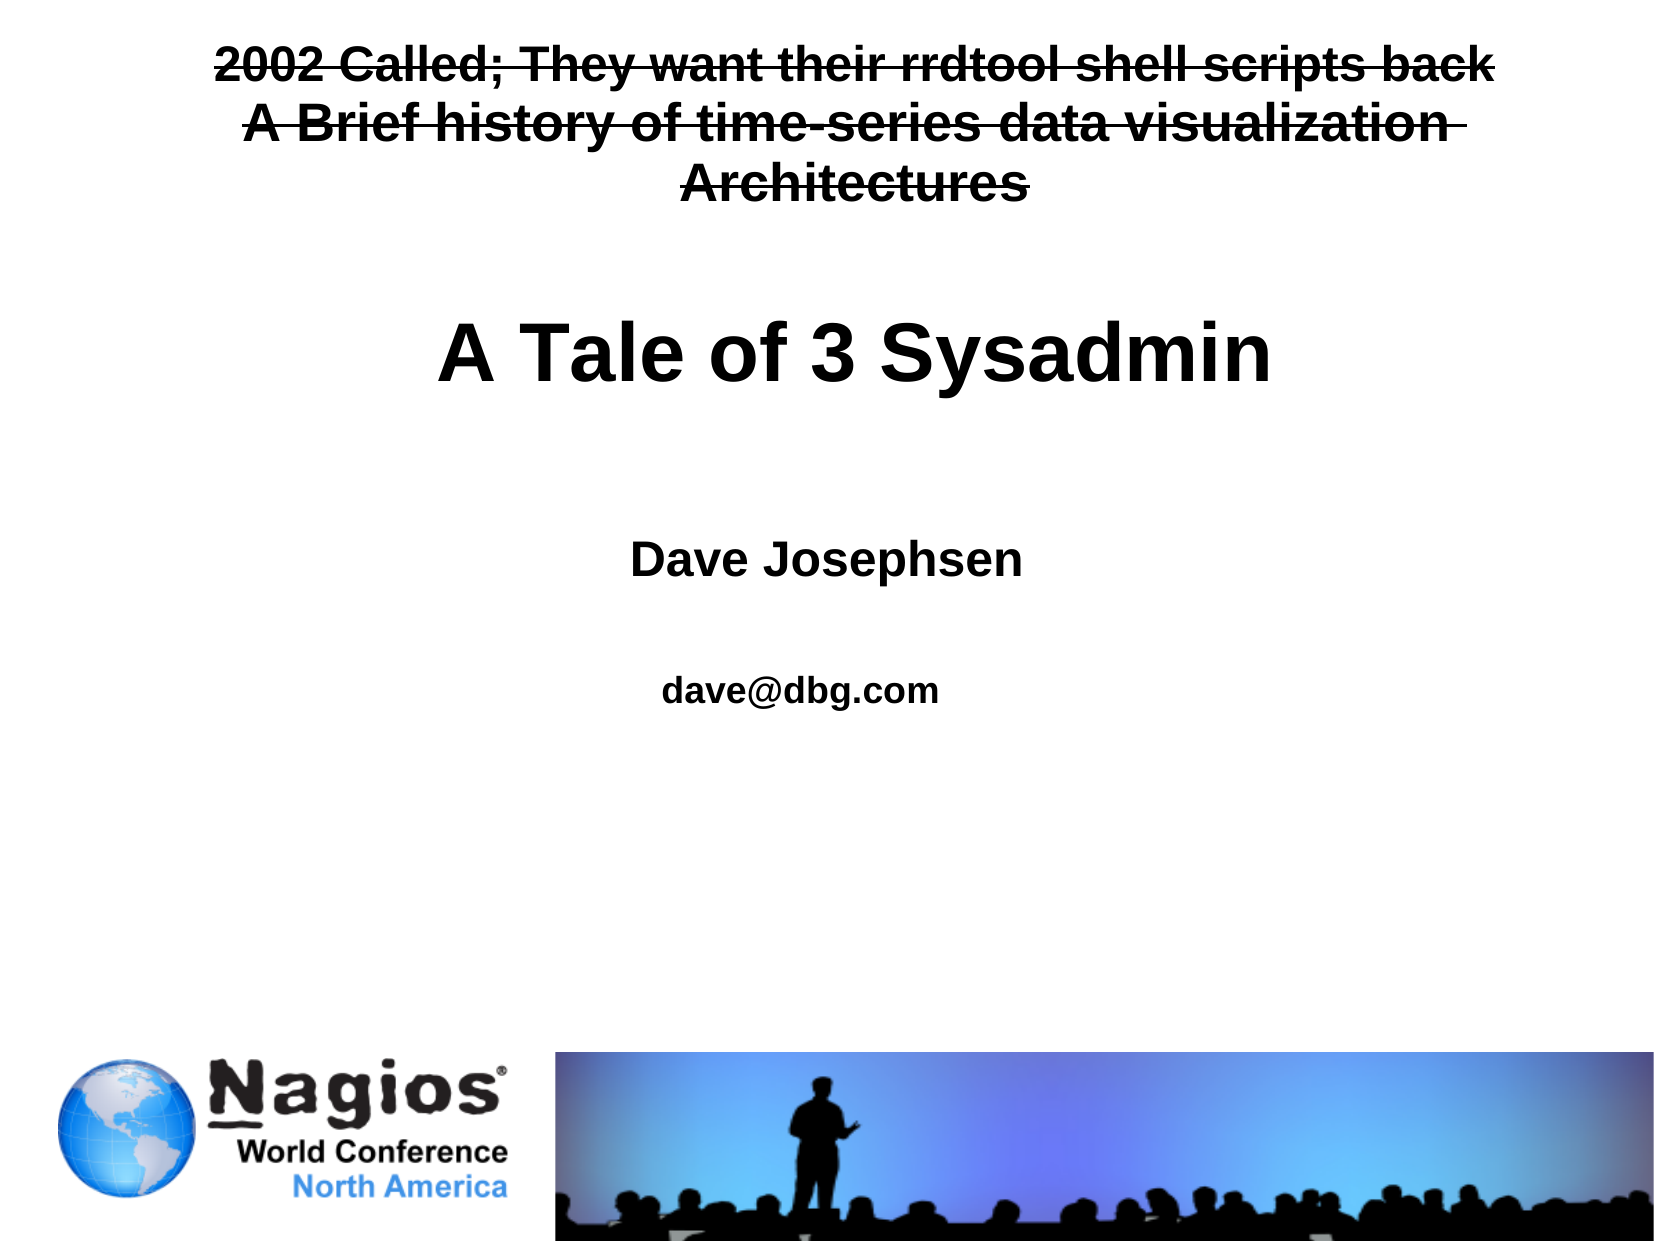

2002 Called; They want their rrdtool shell scripts back
A Brief history of time-series data visualization
Architectures
A Tale of 3 Sysadmin
Dave Josephsen
dave@dbg.com
#